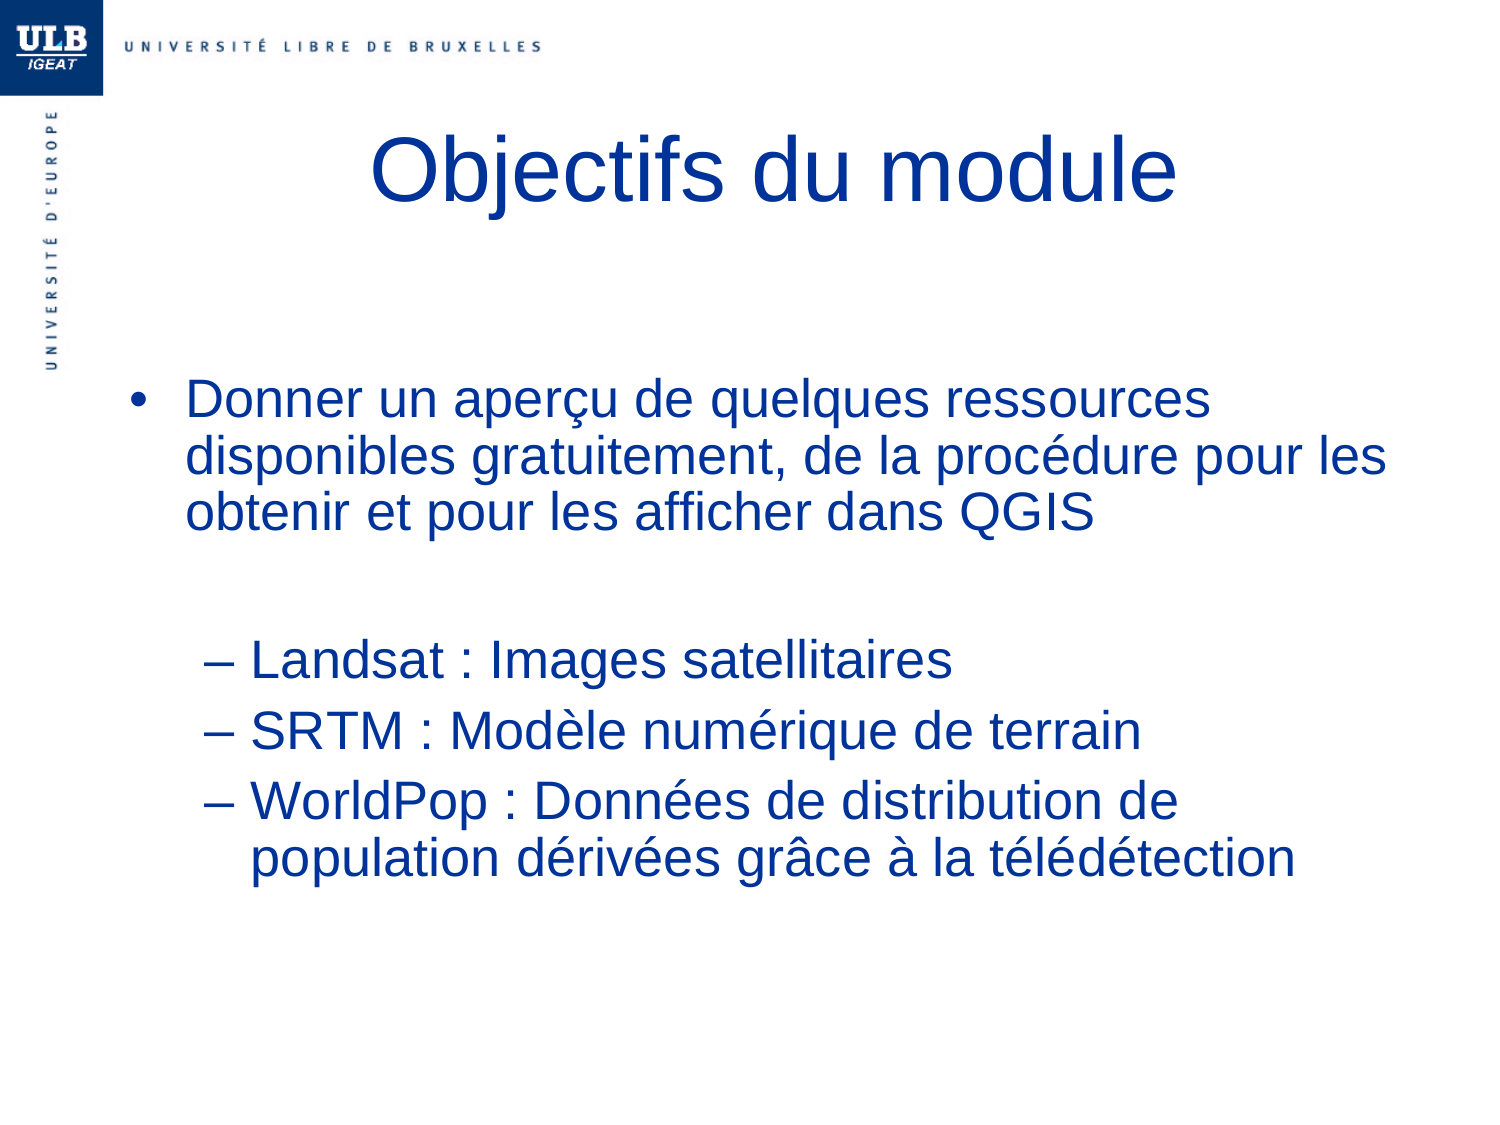

Objectifs du module
# Donner un aperçu de quelques ressources disponibles gratuitement, de la procédure pour les obtenir et pour les afficher dans QGIS
Landsat : Images satellitaires
SRTM : Modèle numérique de terrain
WorldPop : Données de distribution de population dérivées grâce à la télédétection